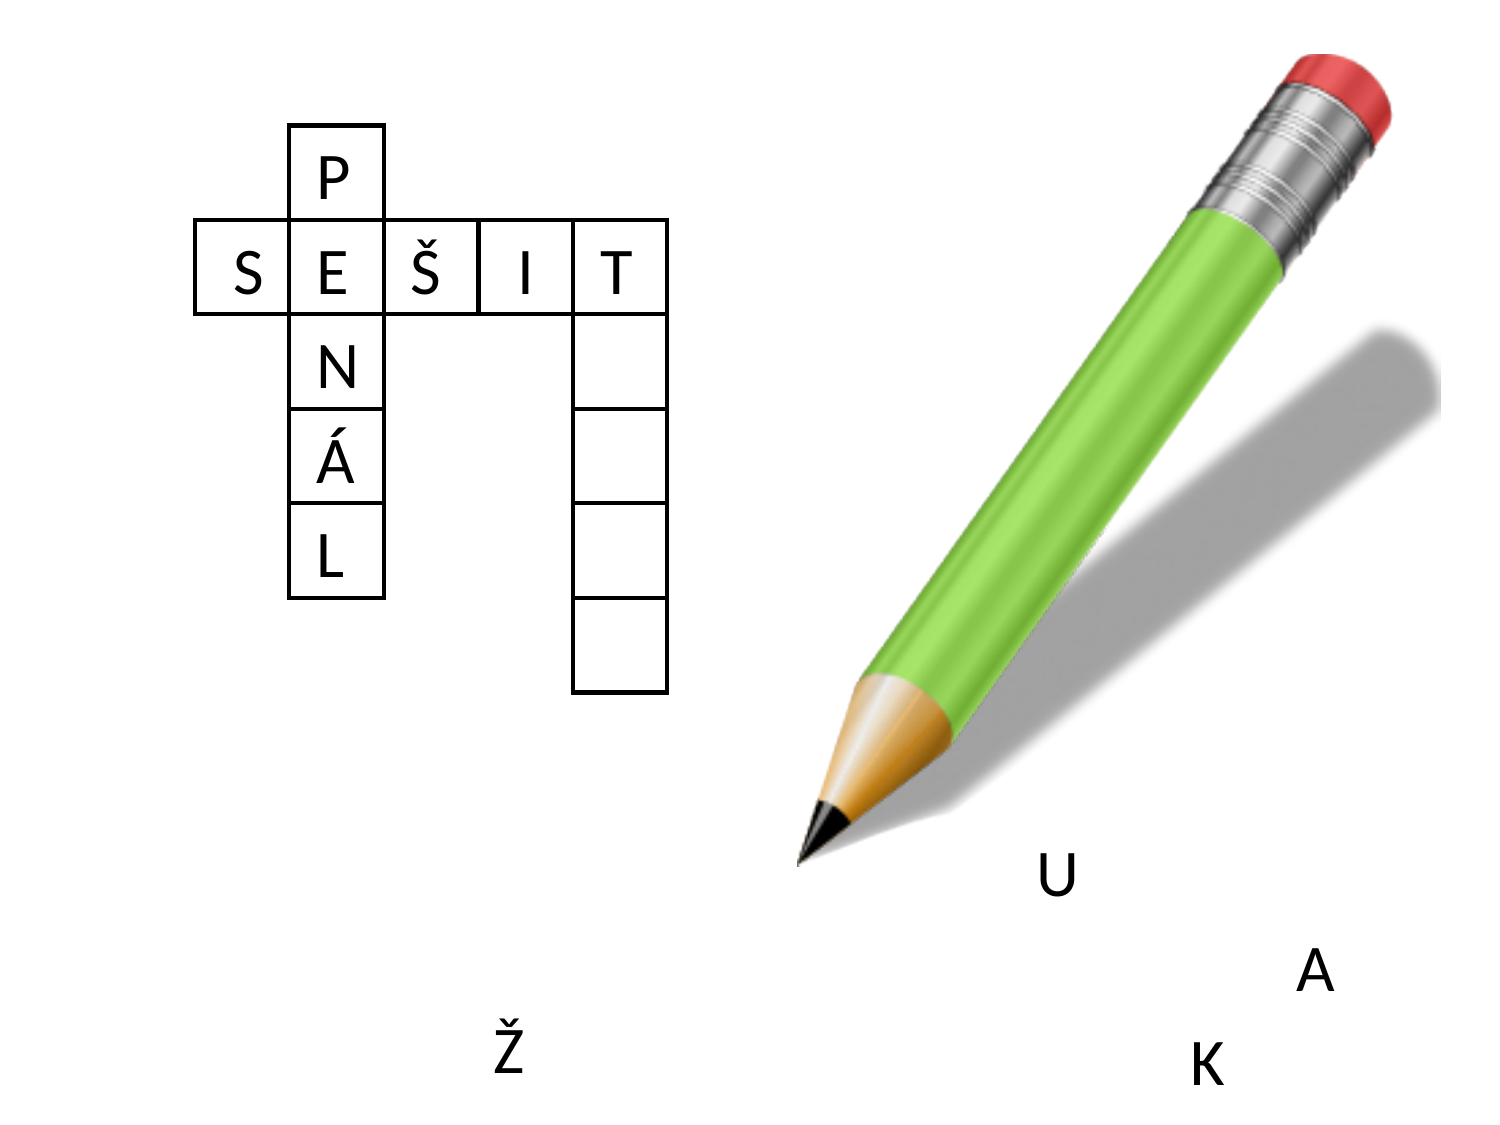

P
S
E
Š
I
T
N
Á
L
U
A
Ž
K